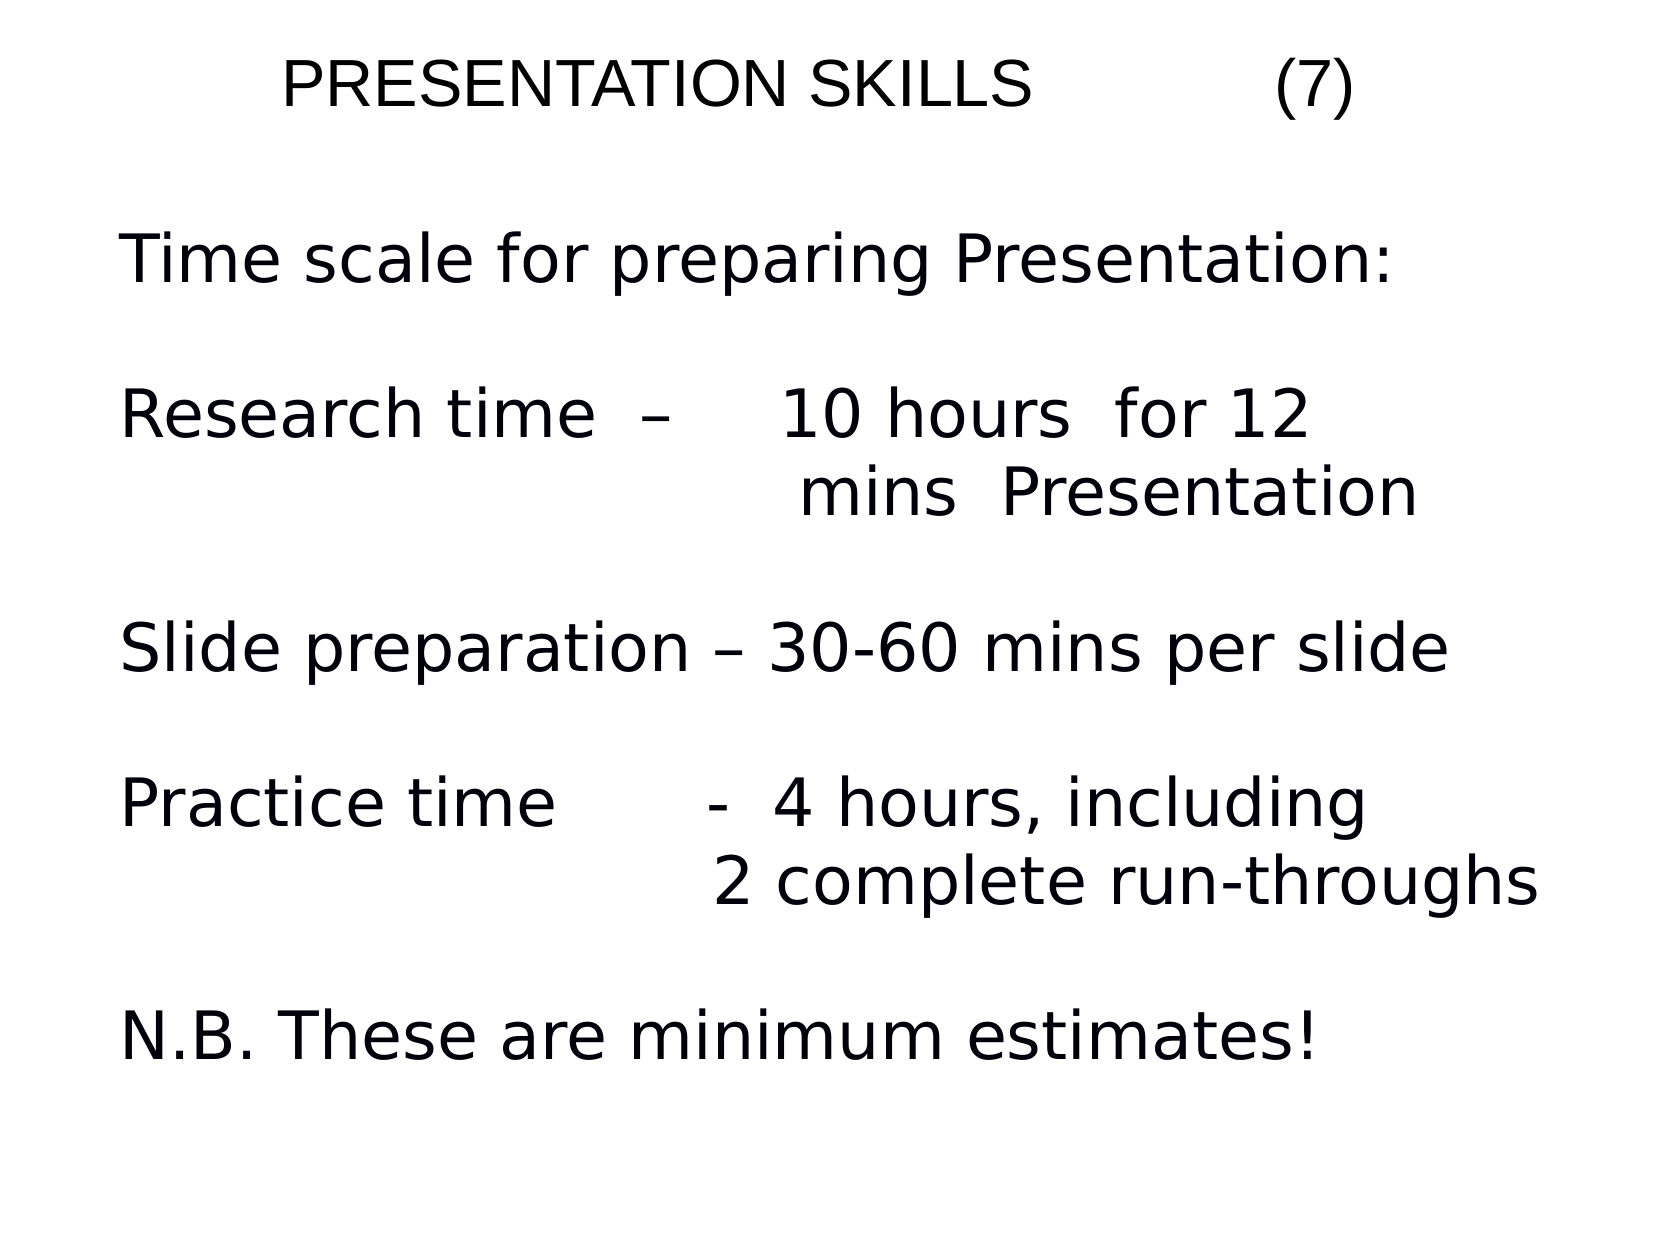

# PRESENTATION SKILLS (7)
Time scale for preparing Presentation:
Research time – 10 hours for 12 mins Presentation
Slide preparation – 30-60 mins per slide
Practice time - 4 hours, including
 2 complete run-throughs
N.B. These are minimum estimates!